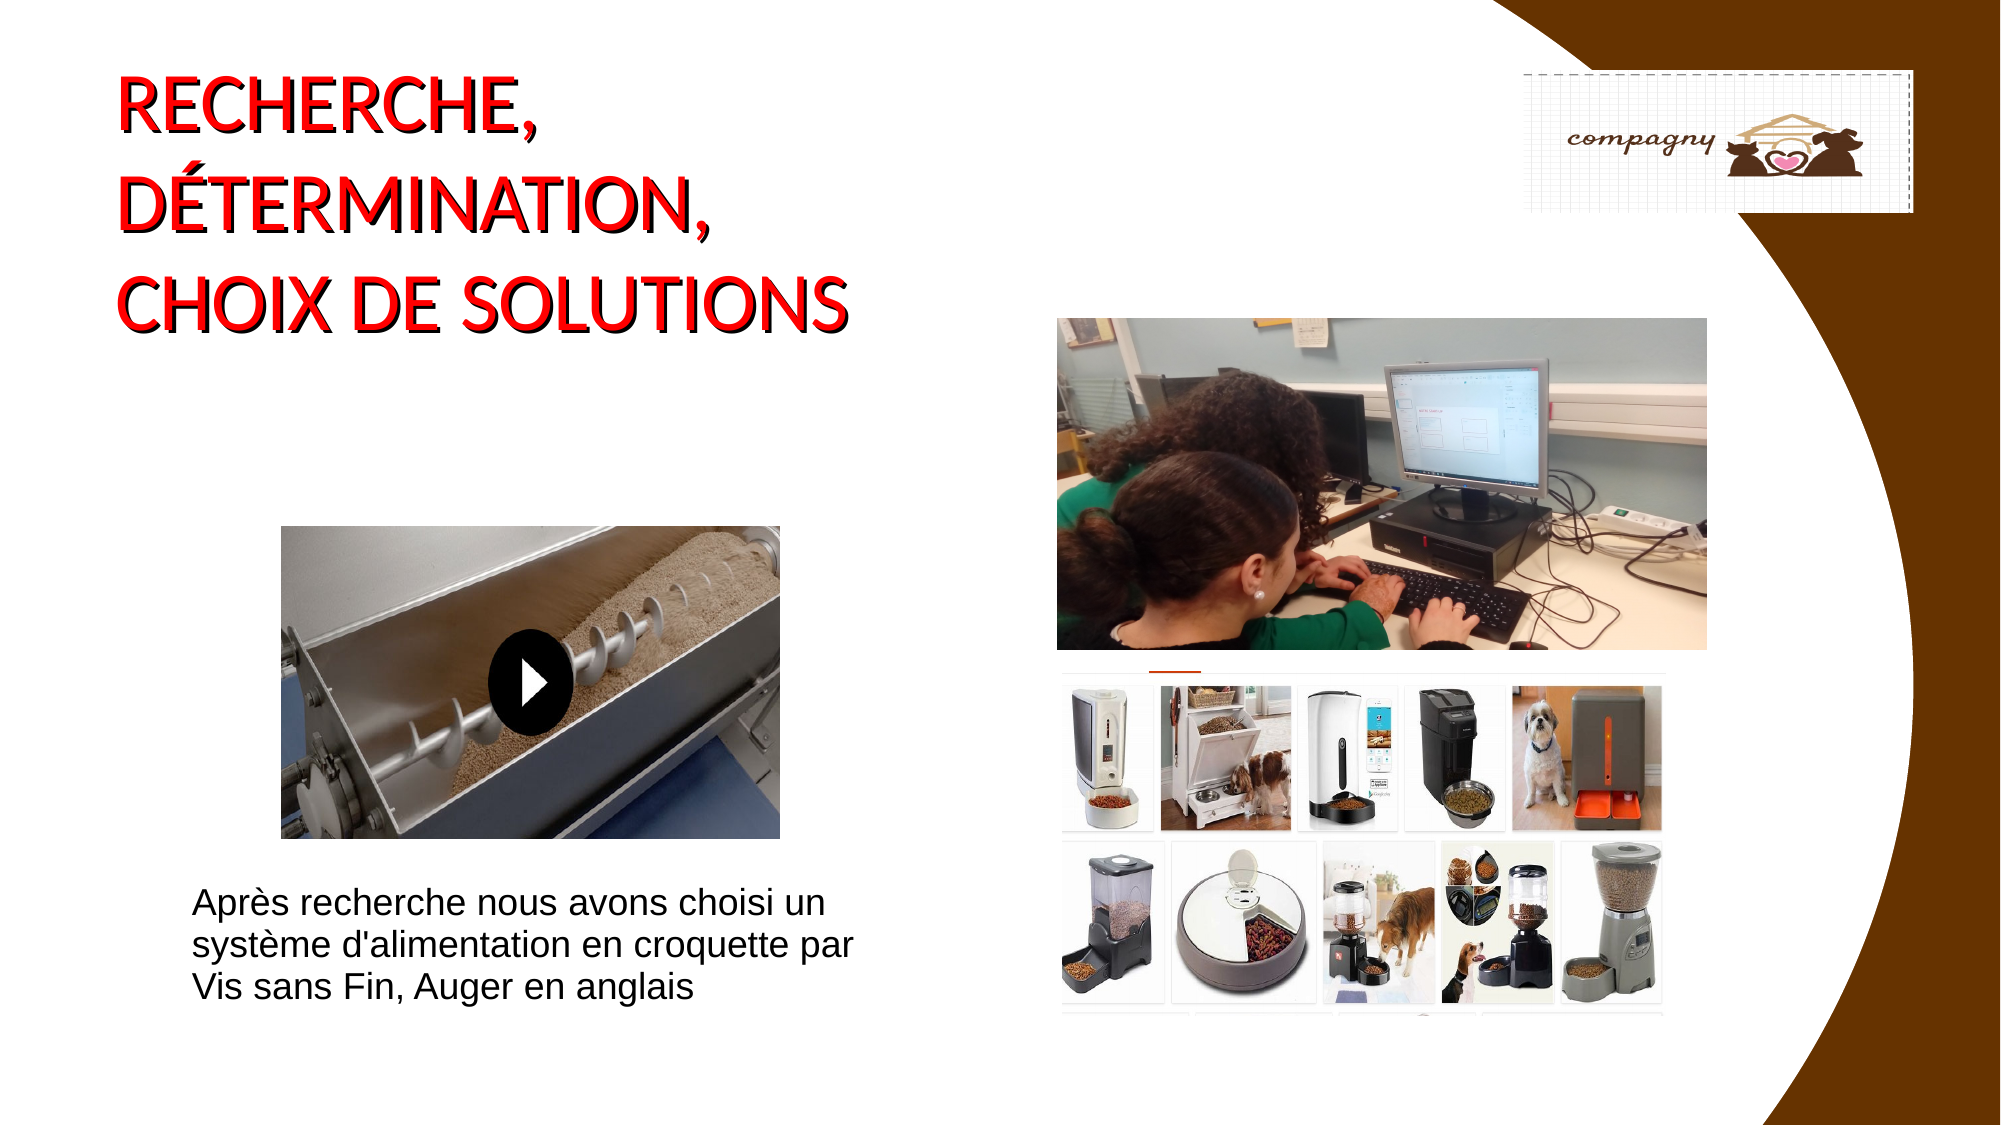

RECHERCHE,
DÉTERMINATION,
CHOIX DE SOLUTIONS
Après recherche nous avons choisi un système d'alimentation en croquette par Vis sans Fin, Auger en anglais